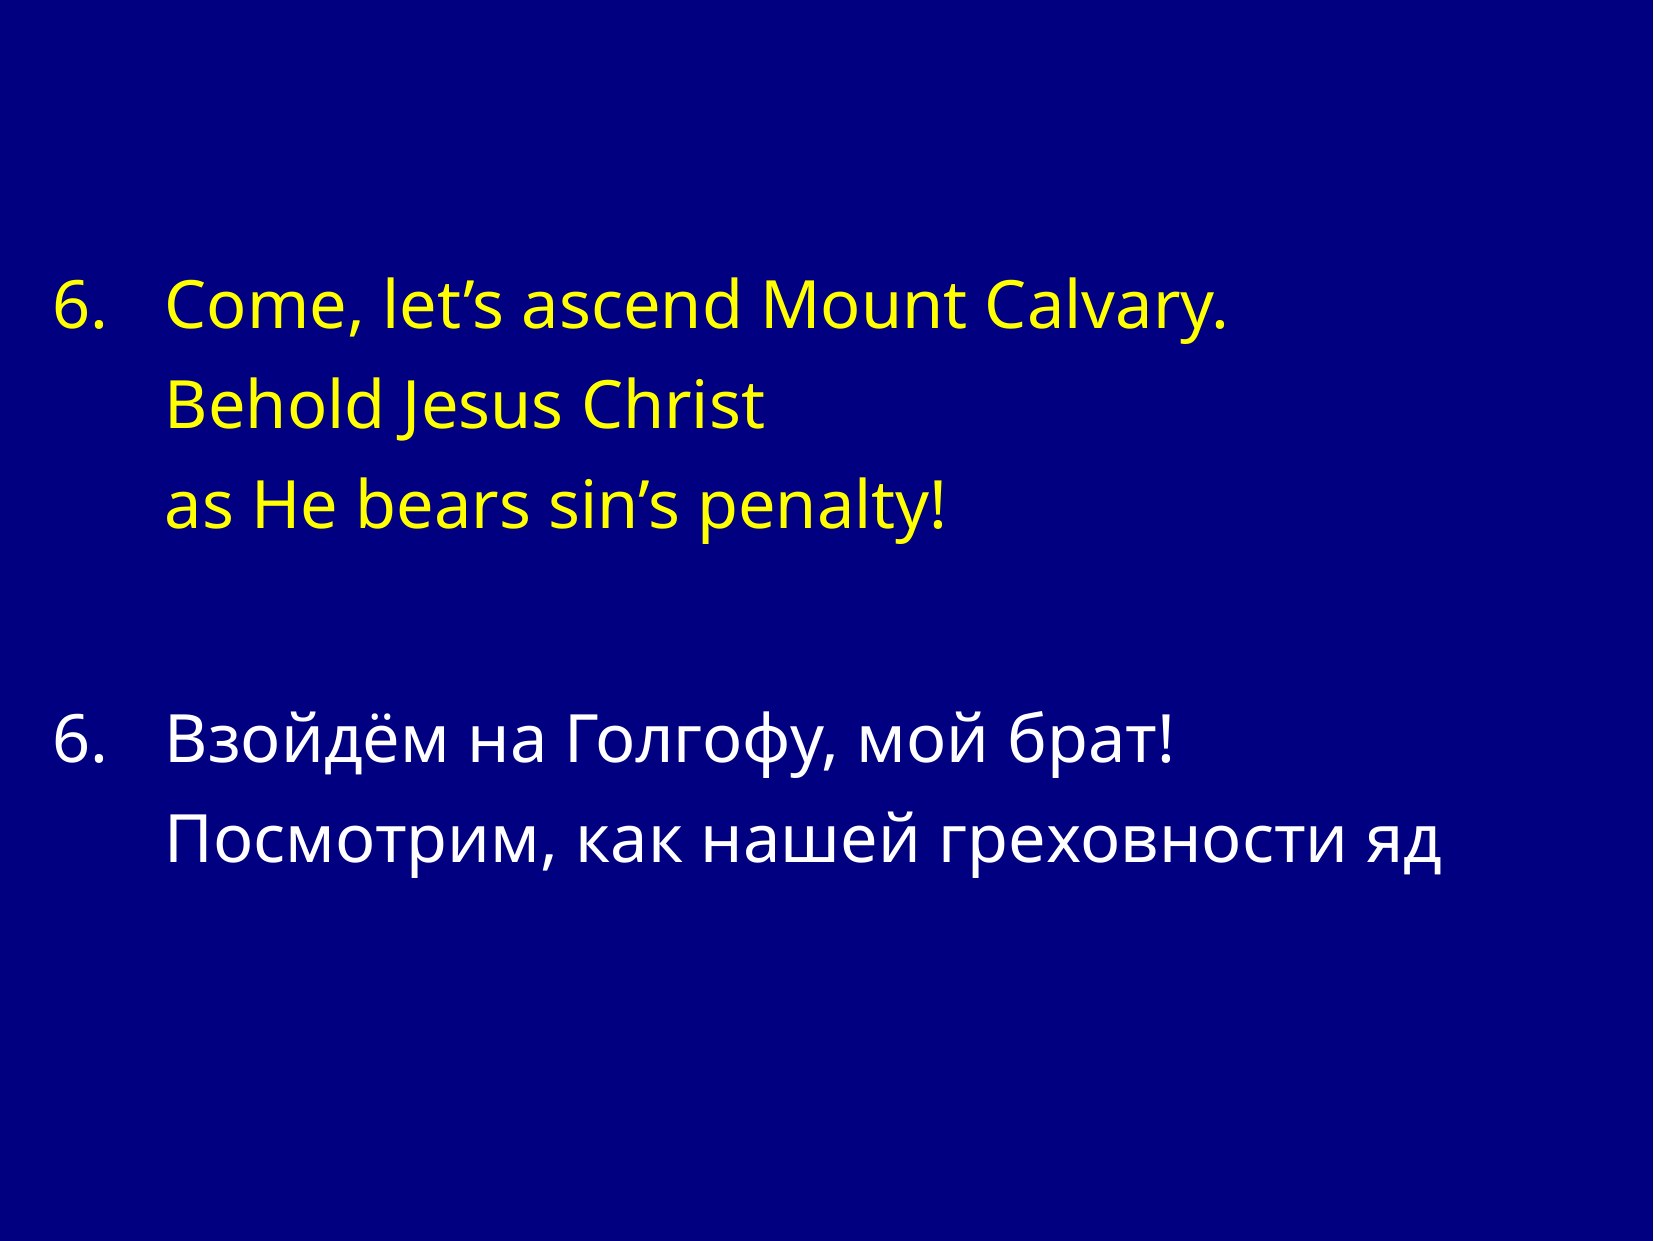

6.	Come, let’s ascend Mount Calvary.
	Behold Jesus Christ
	as He bears sin’s penalty!
6.	Взойдём на Голгофу, мой брат!
	Посмотрим, как нашей греховности яд